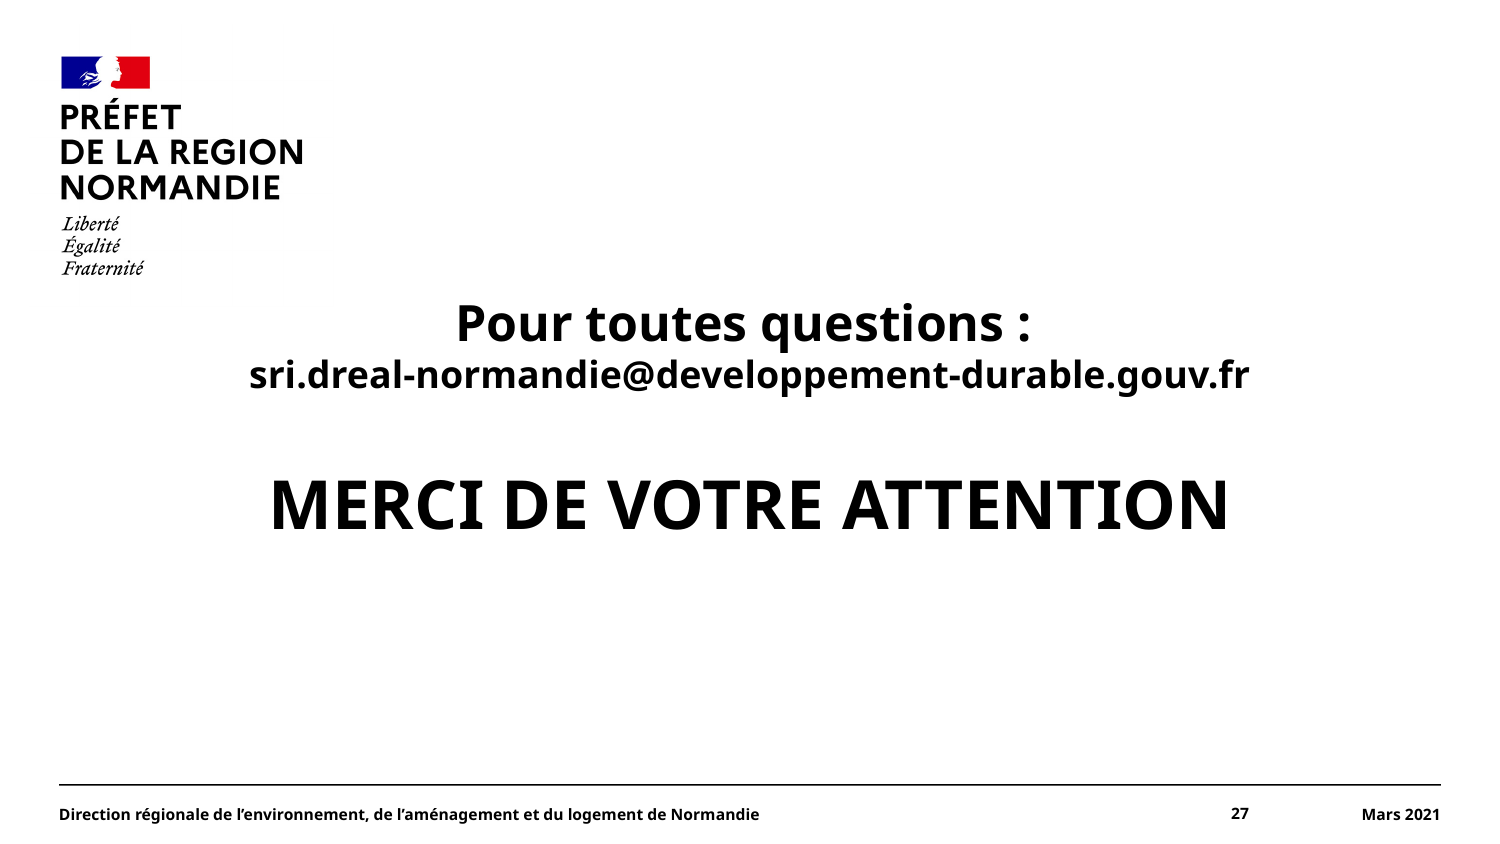

#
Pour toutes questions :
sri.dreal-normandie@developpement-durable.gouv.fr
MERCI DE VOTRE ATTENTION
Direction régionale de l’environnement, de l’aménagement et du logement de Normandie
Mars 2021